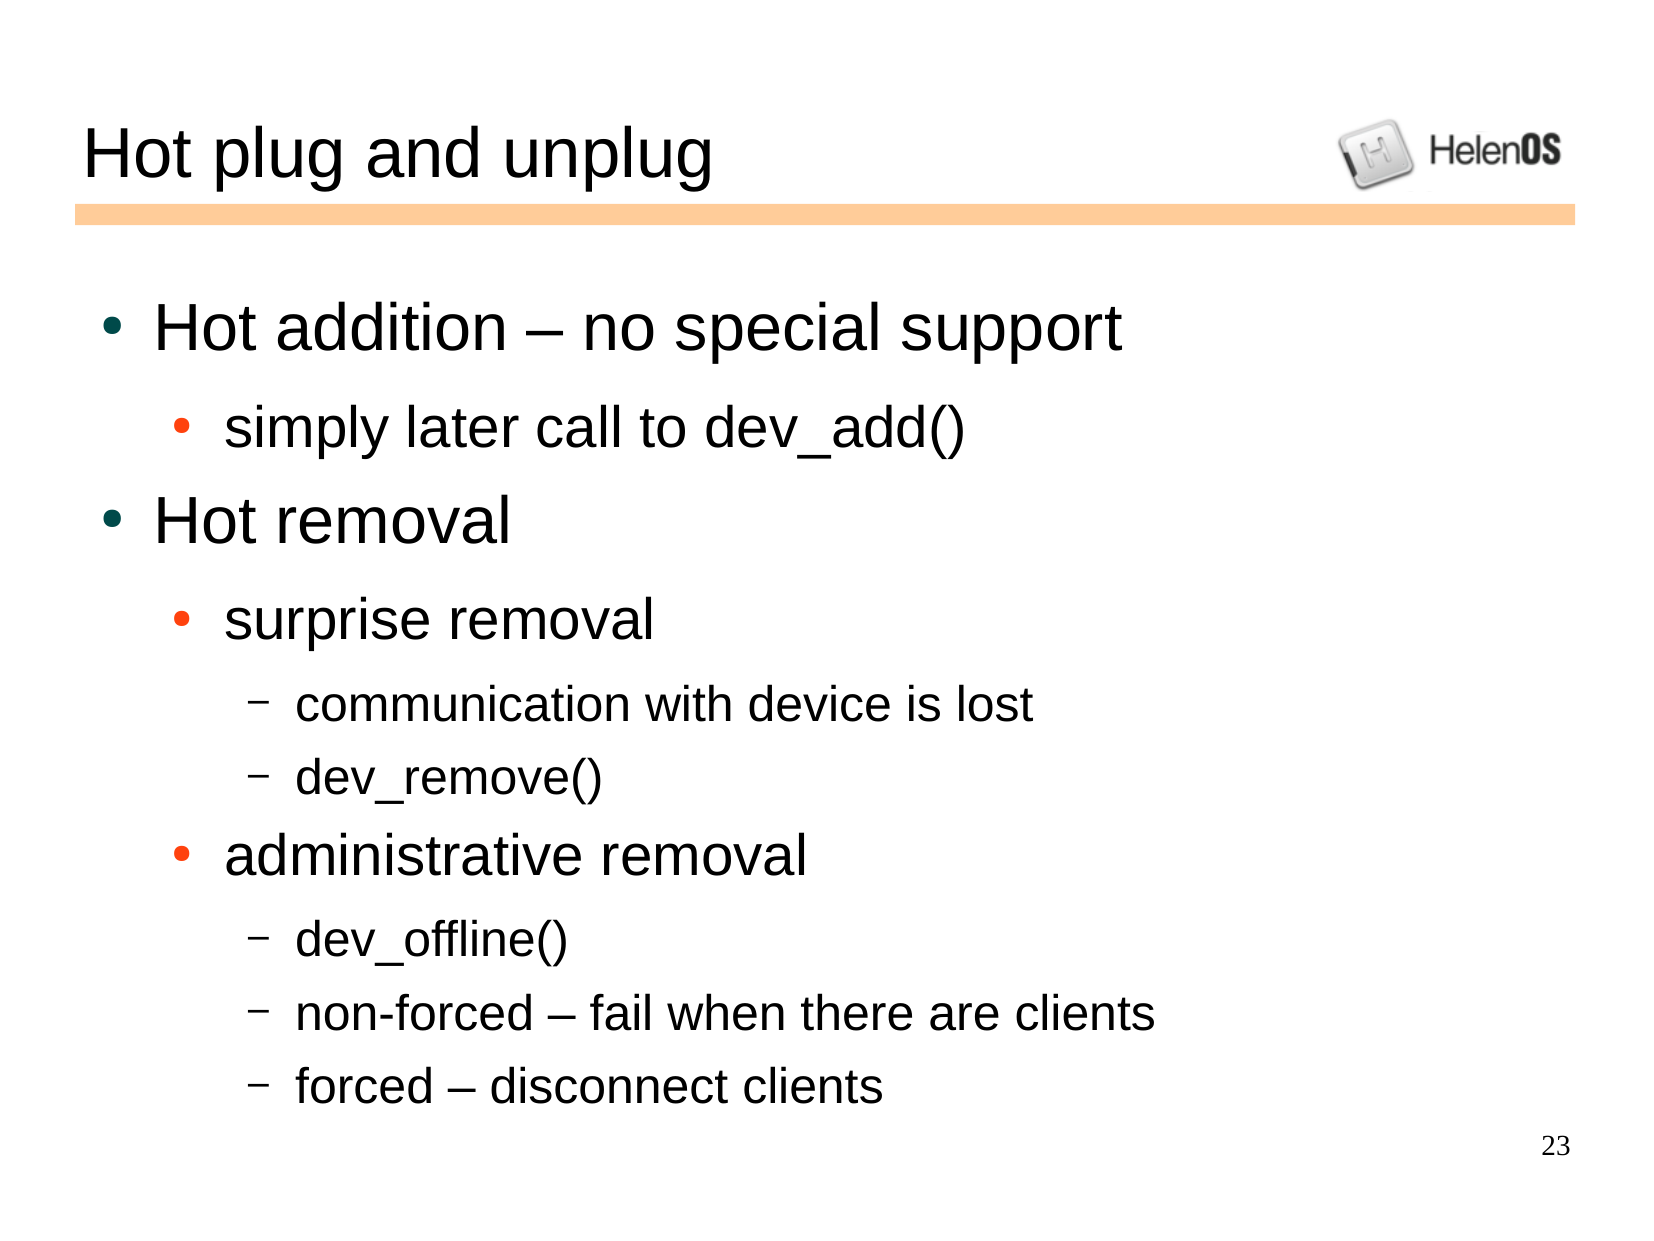

# Hot plug and unplug
Hot addition – no special support
simply later call to dev_add()
Hot removal
surprise removal
communication with device is lost
dev_remove()
administrative removal
dev_offline()
non-forced – fail when there are clients
forced – disconnect clients
23